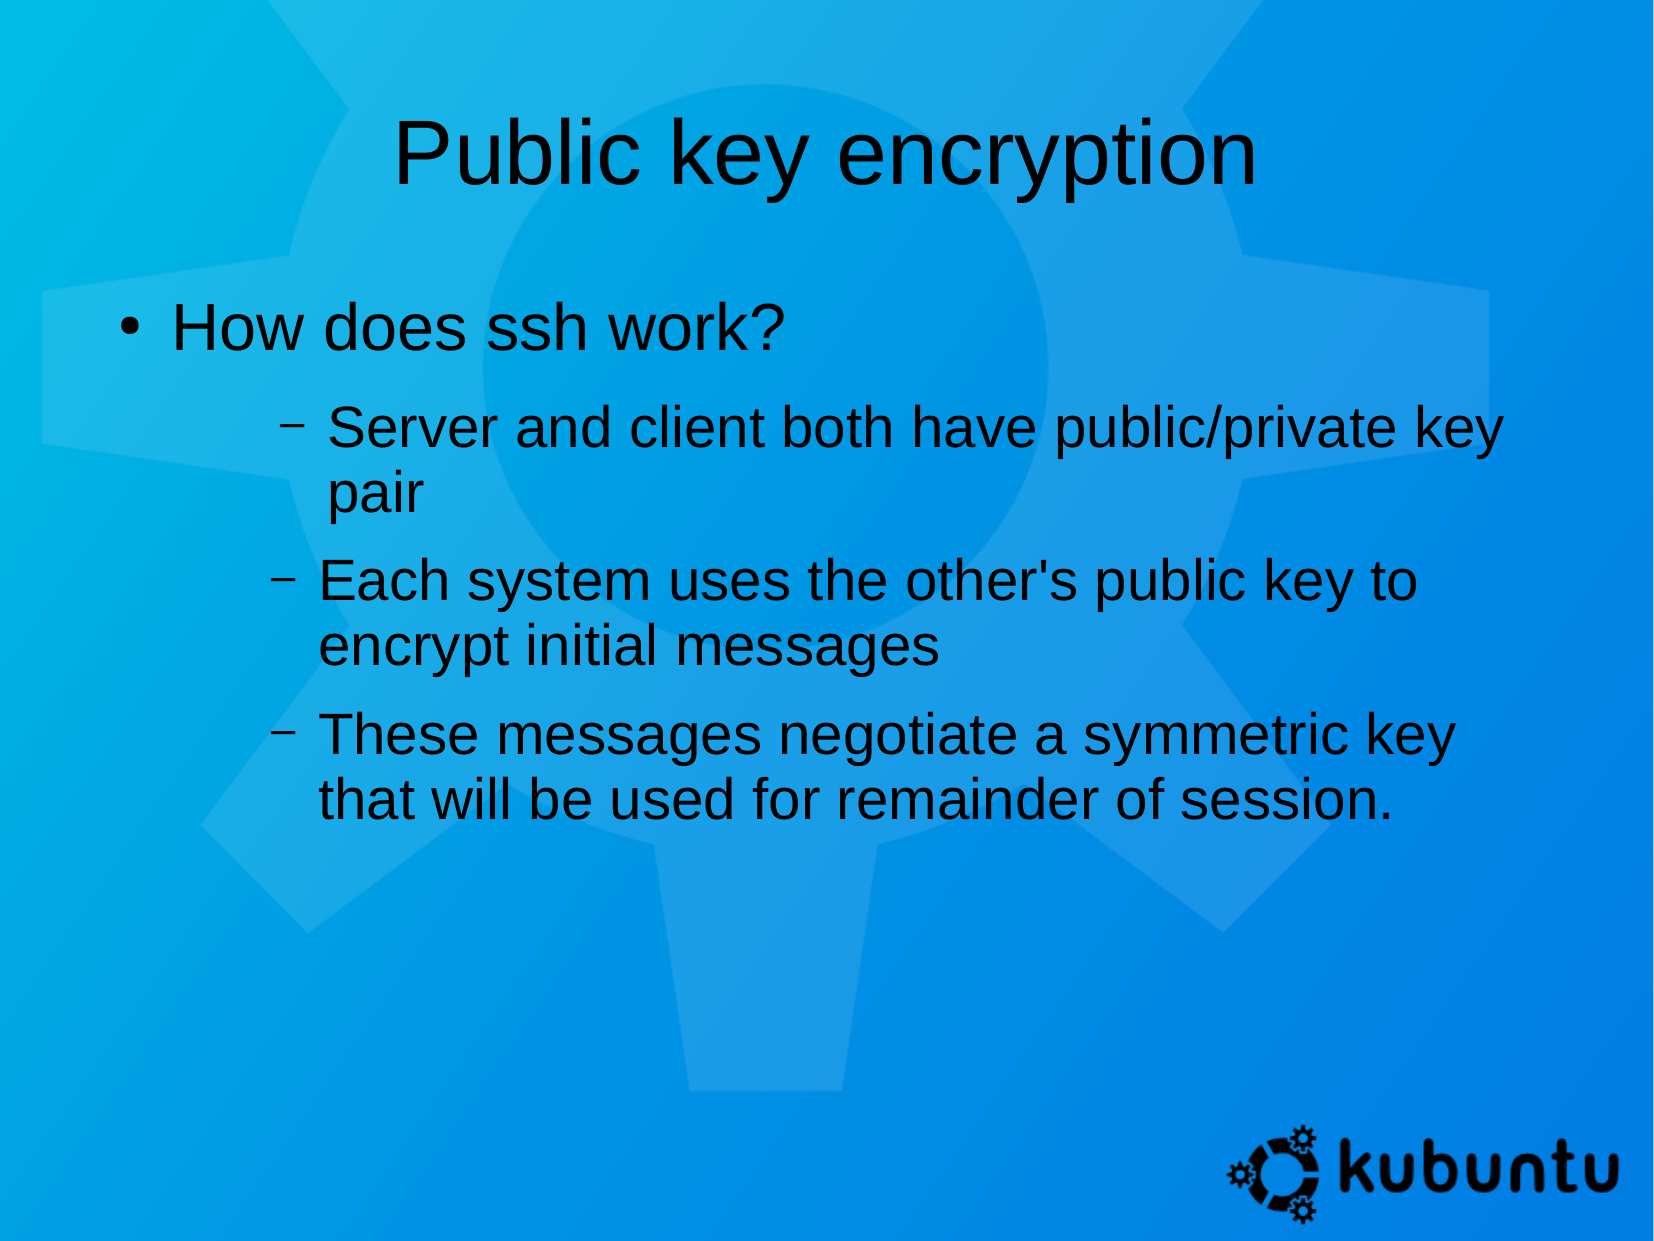

# Public key encryption
How does ssh work?
Server and client both have public/private key pair
Each system uses the other's public key to encrypt initial messages
These messages negotiate a symmetric key that will be used for remainder of session.